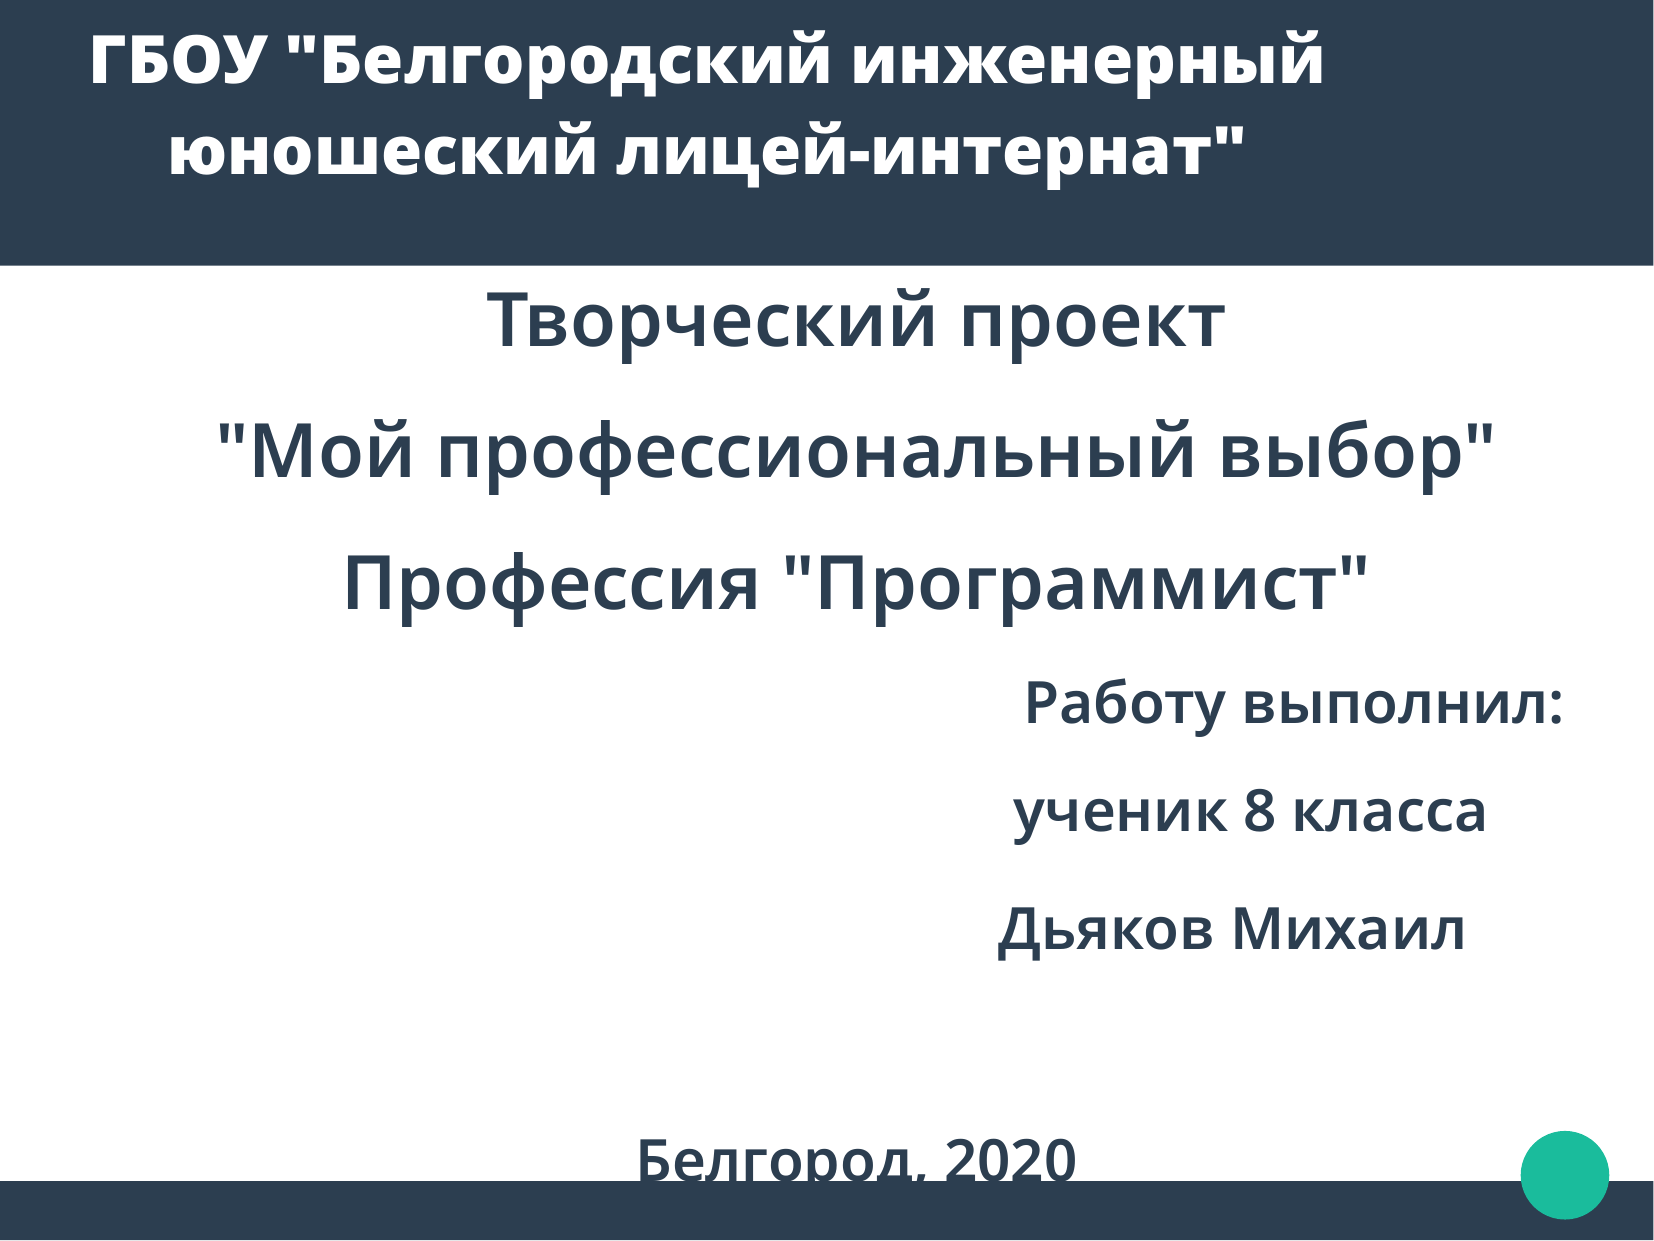

# ГБОУ "Белгородский инженерный юношеский лицей-интернат"
Творческий проект
"Мой профессиональный выбор"
Профессия "Программист"
Работу выполнил:
ученик 8 класса
Дьяков Михаил
Белгород, 2020